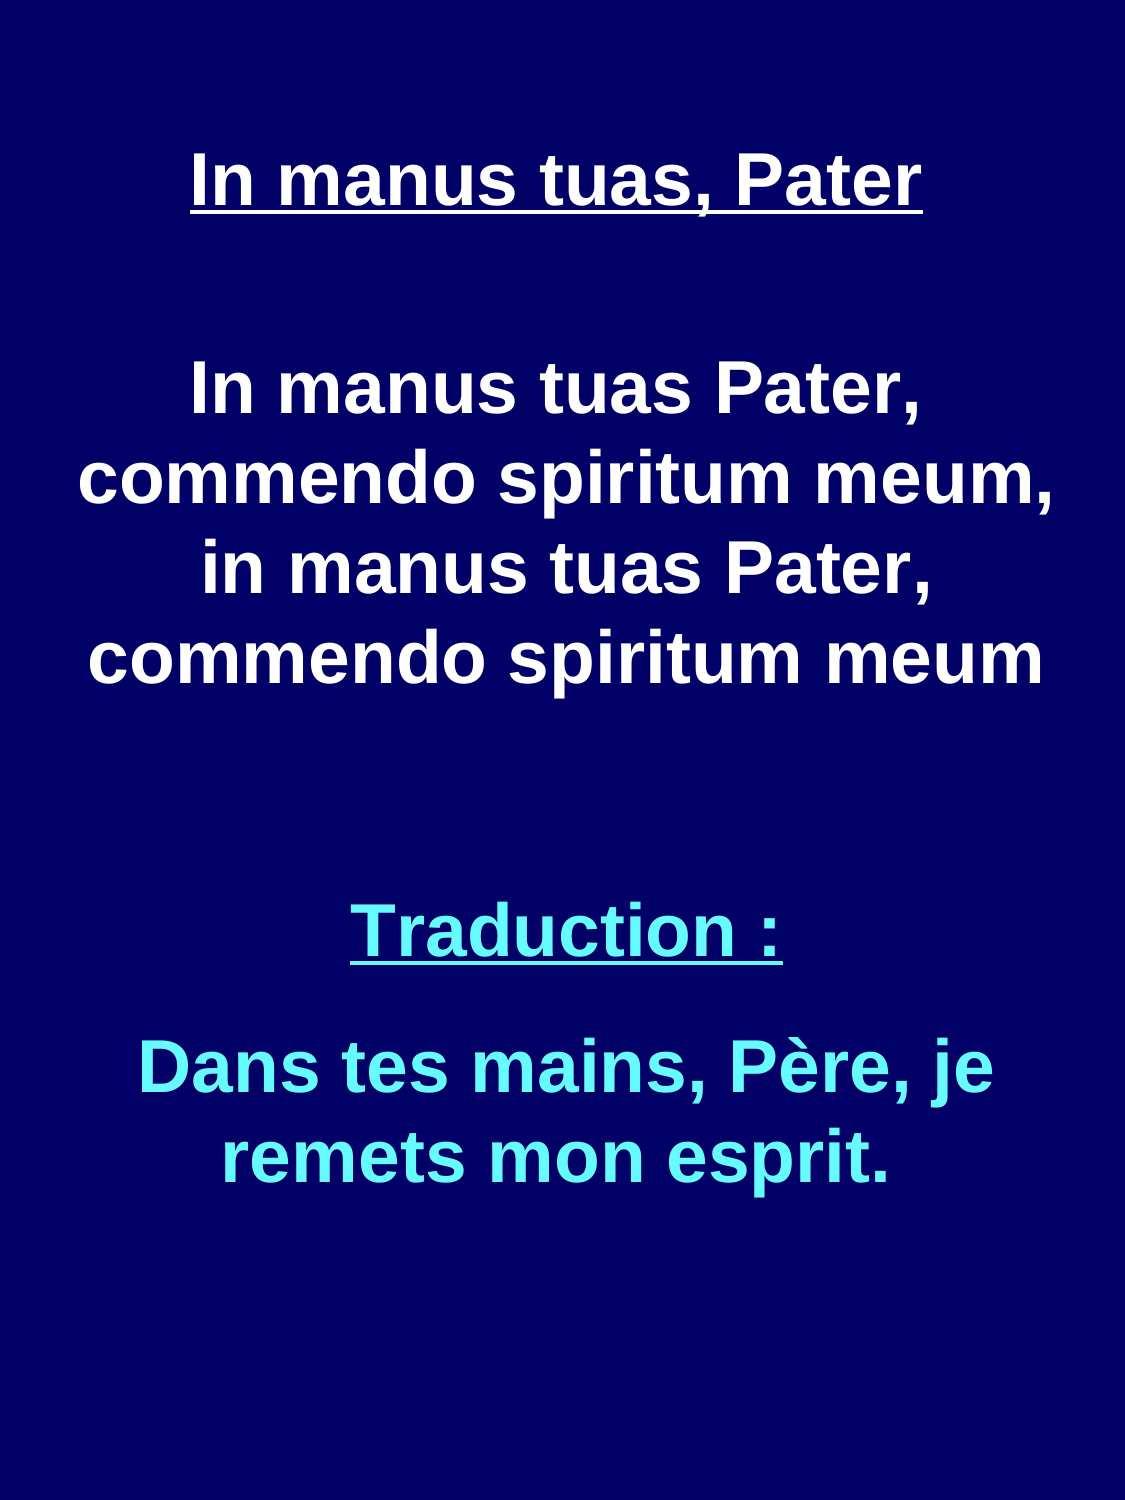

In manus tuas, Pater
In manus tuas Pater,
commendo spiritum meum, in manus tuas Pater, commendo spiritum meum
Traduction :
Dans tes mains, Père, je remets mon esprit.